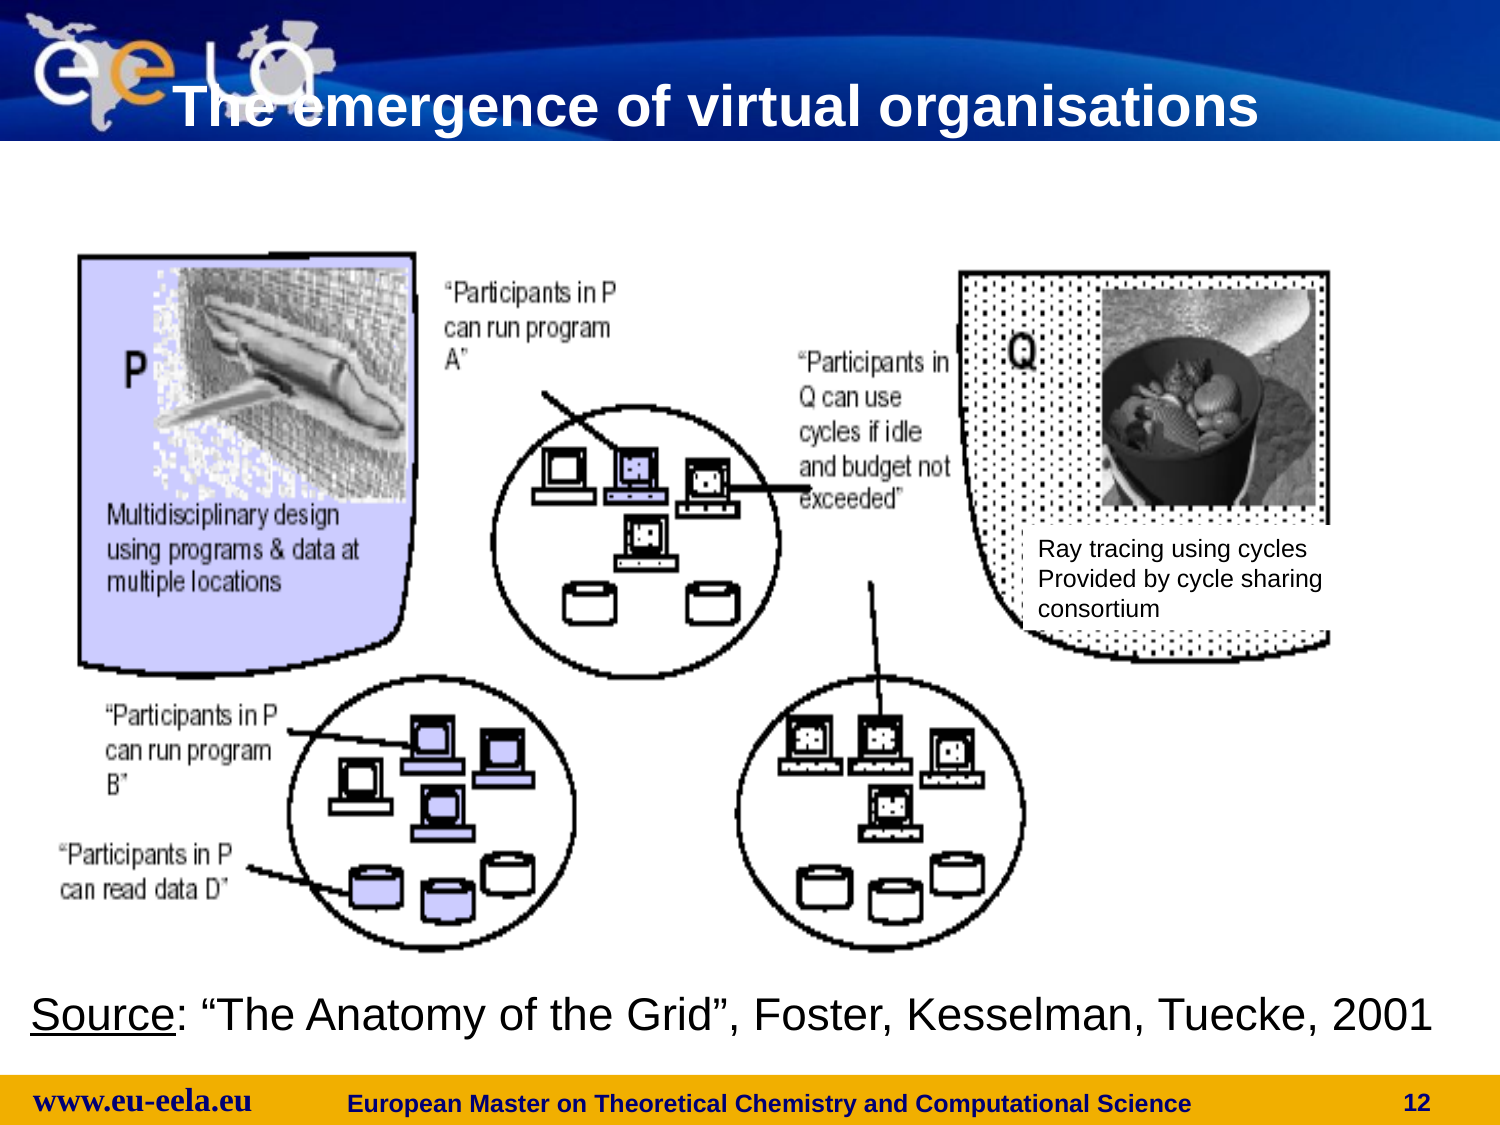

# The emergence of virtual organisations
Ray tracing using cycles
Provided by cycle sharing
consortium
Source: “The Anatomy of the Grid”, Foster, Kesselman, Tuecke, 2001
European Master on Theoretical Chemistry and Computational Science